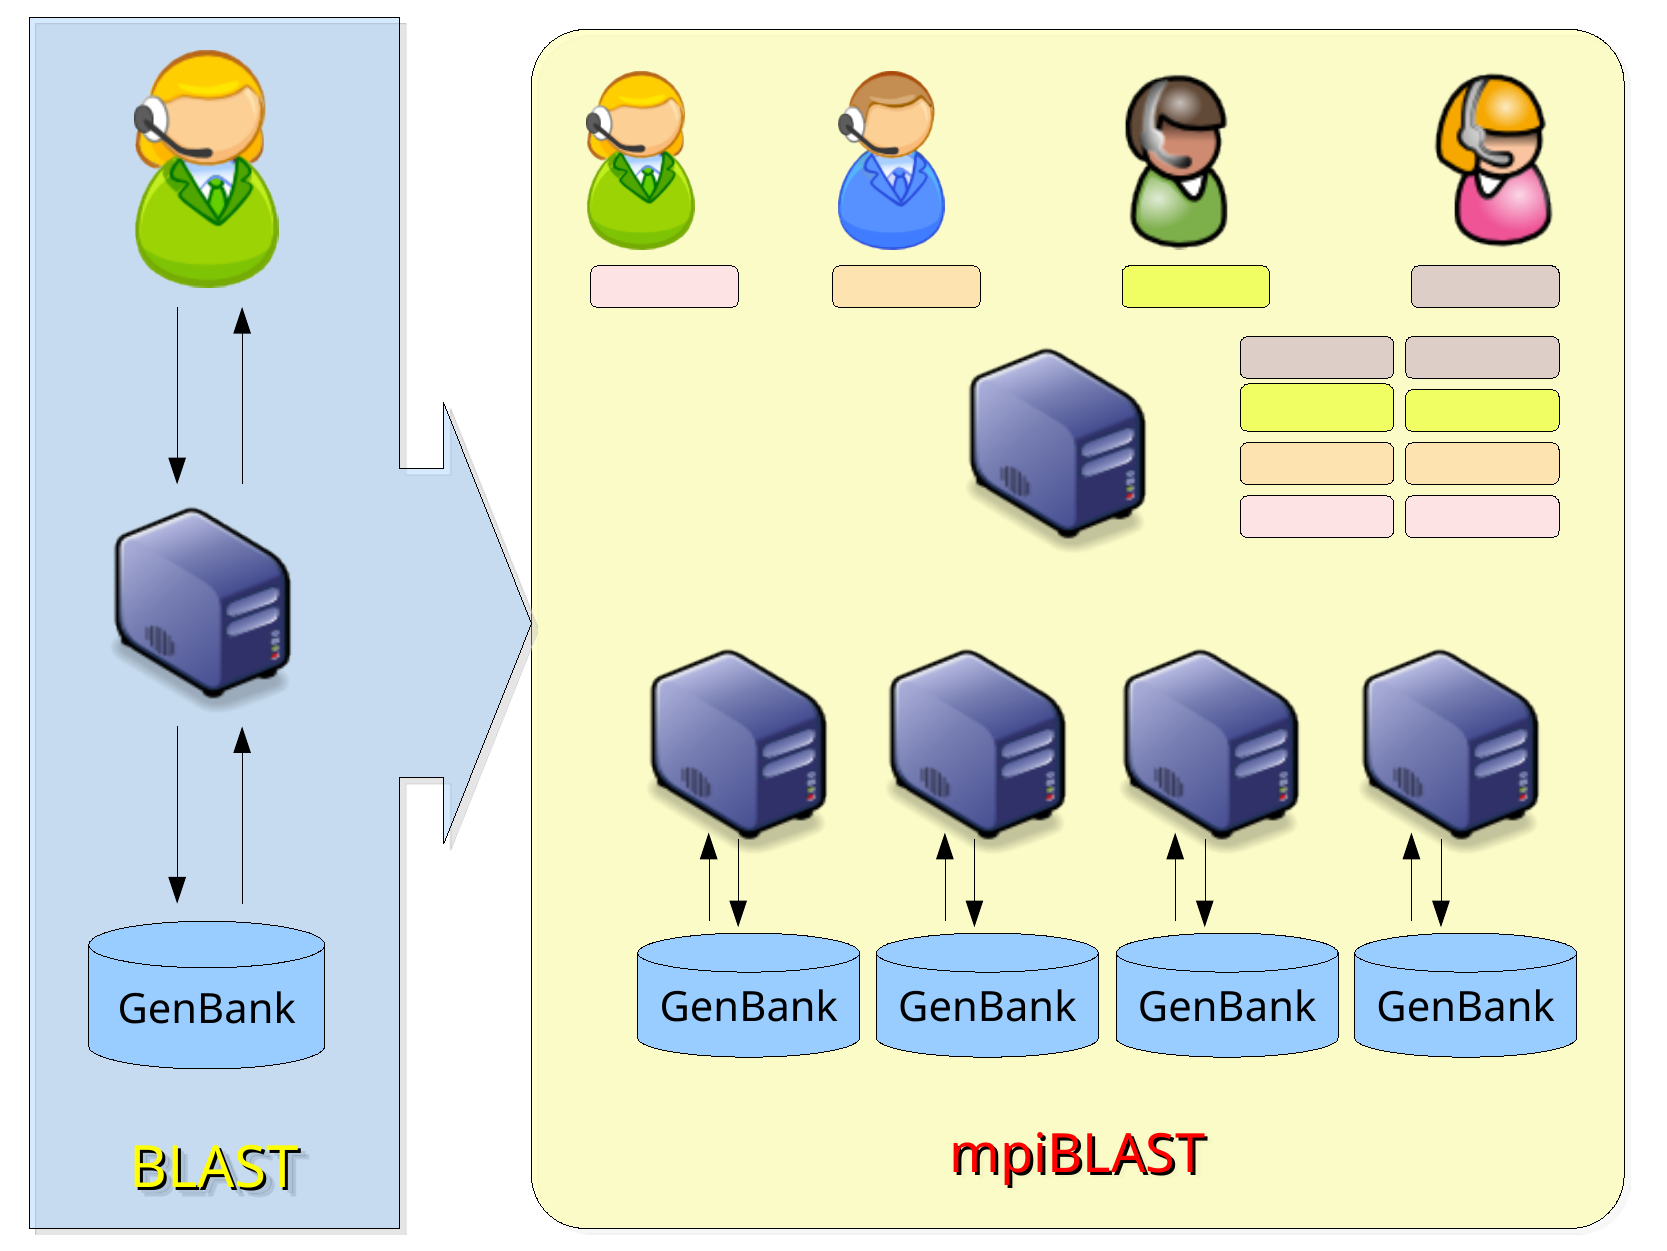

BLAST
mpiBLAST
GenBank
GenBank
GenBank
GenBank
GenBank